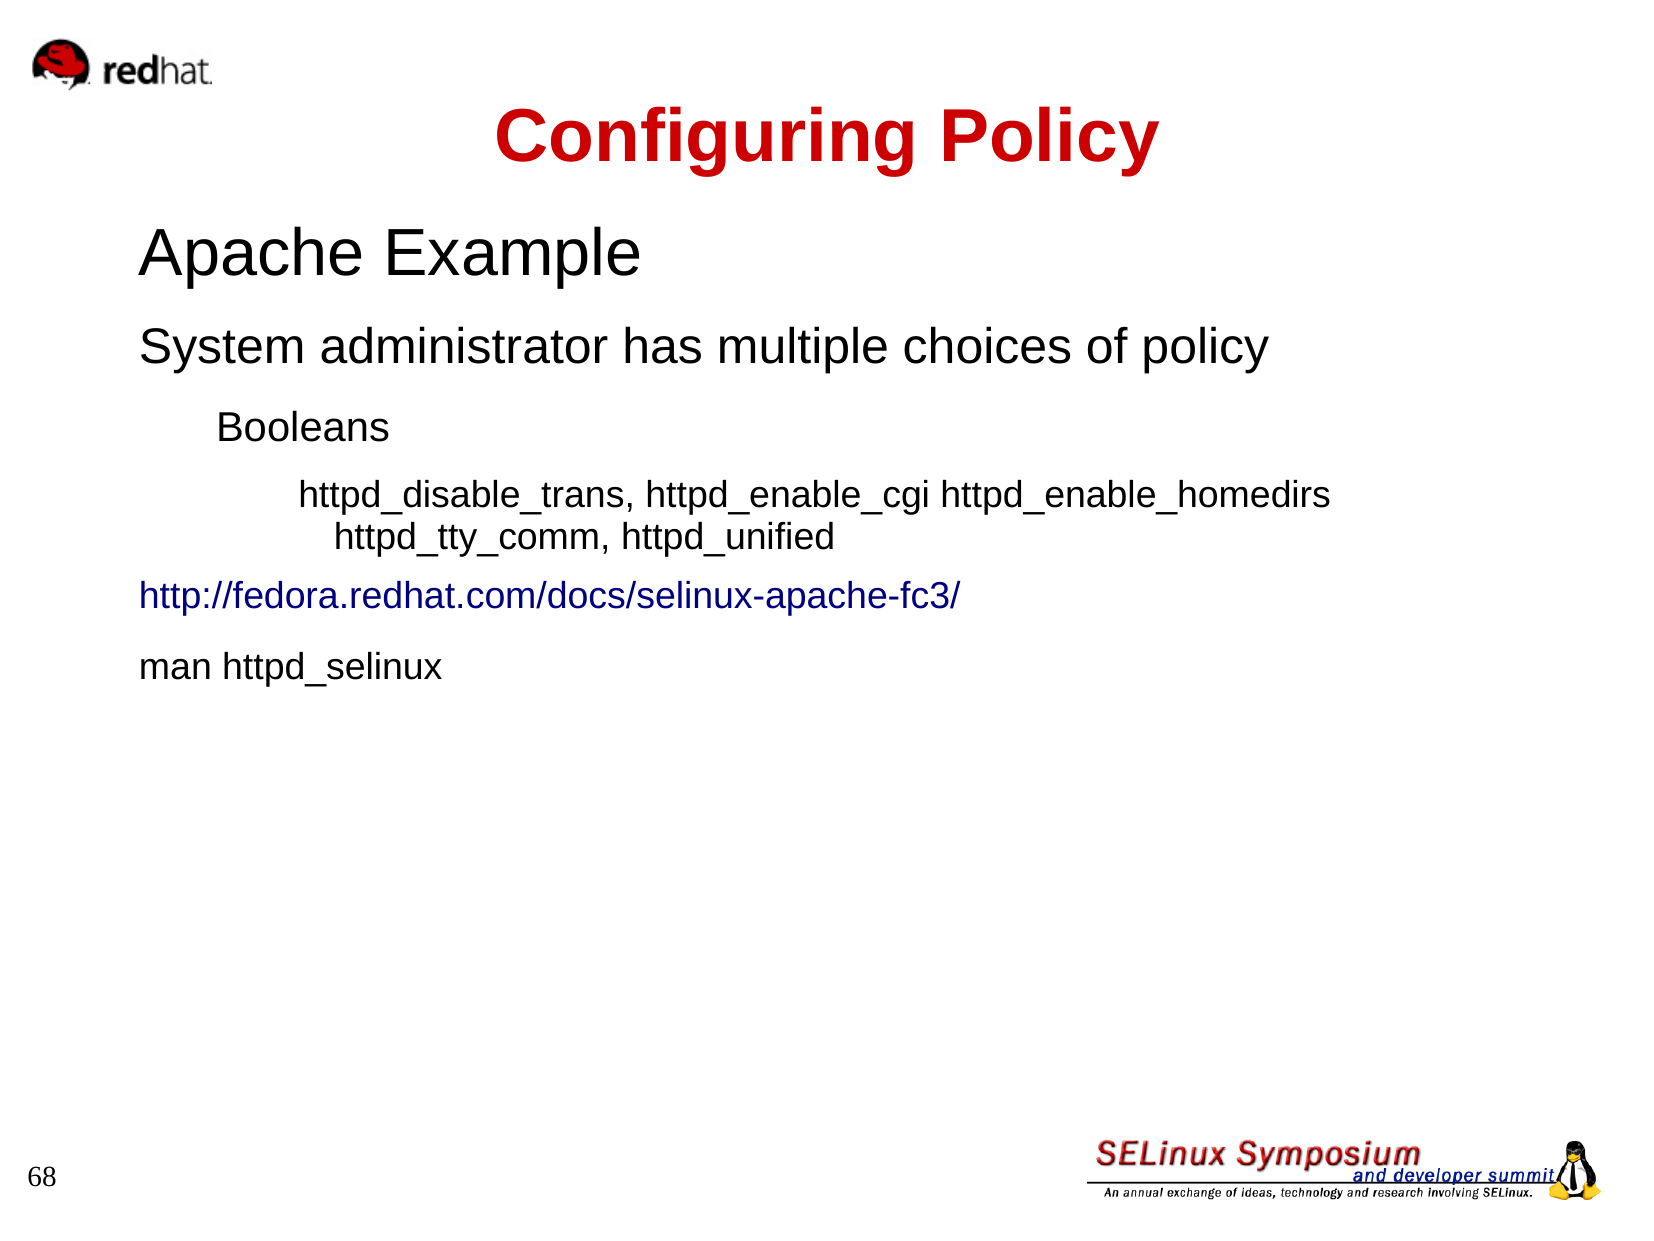

# Configuring Policy
Apache Example
System administrator has multiple choices of policy
Booleans
httpd_disable_trans, httpd_enable_cgi httpd_enable_homedirs httpd_tty_comm, httpd_unified
http://fedora.redhat.com/docs/selinux-apache-fc3/
man httpd_selinux